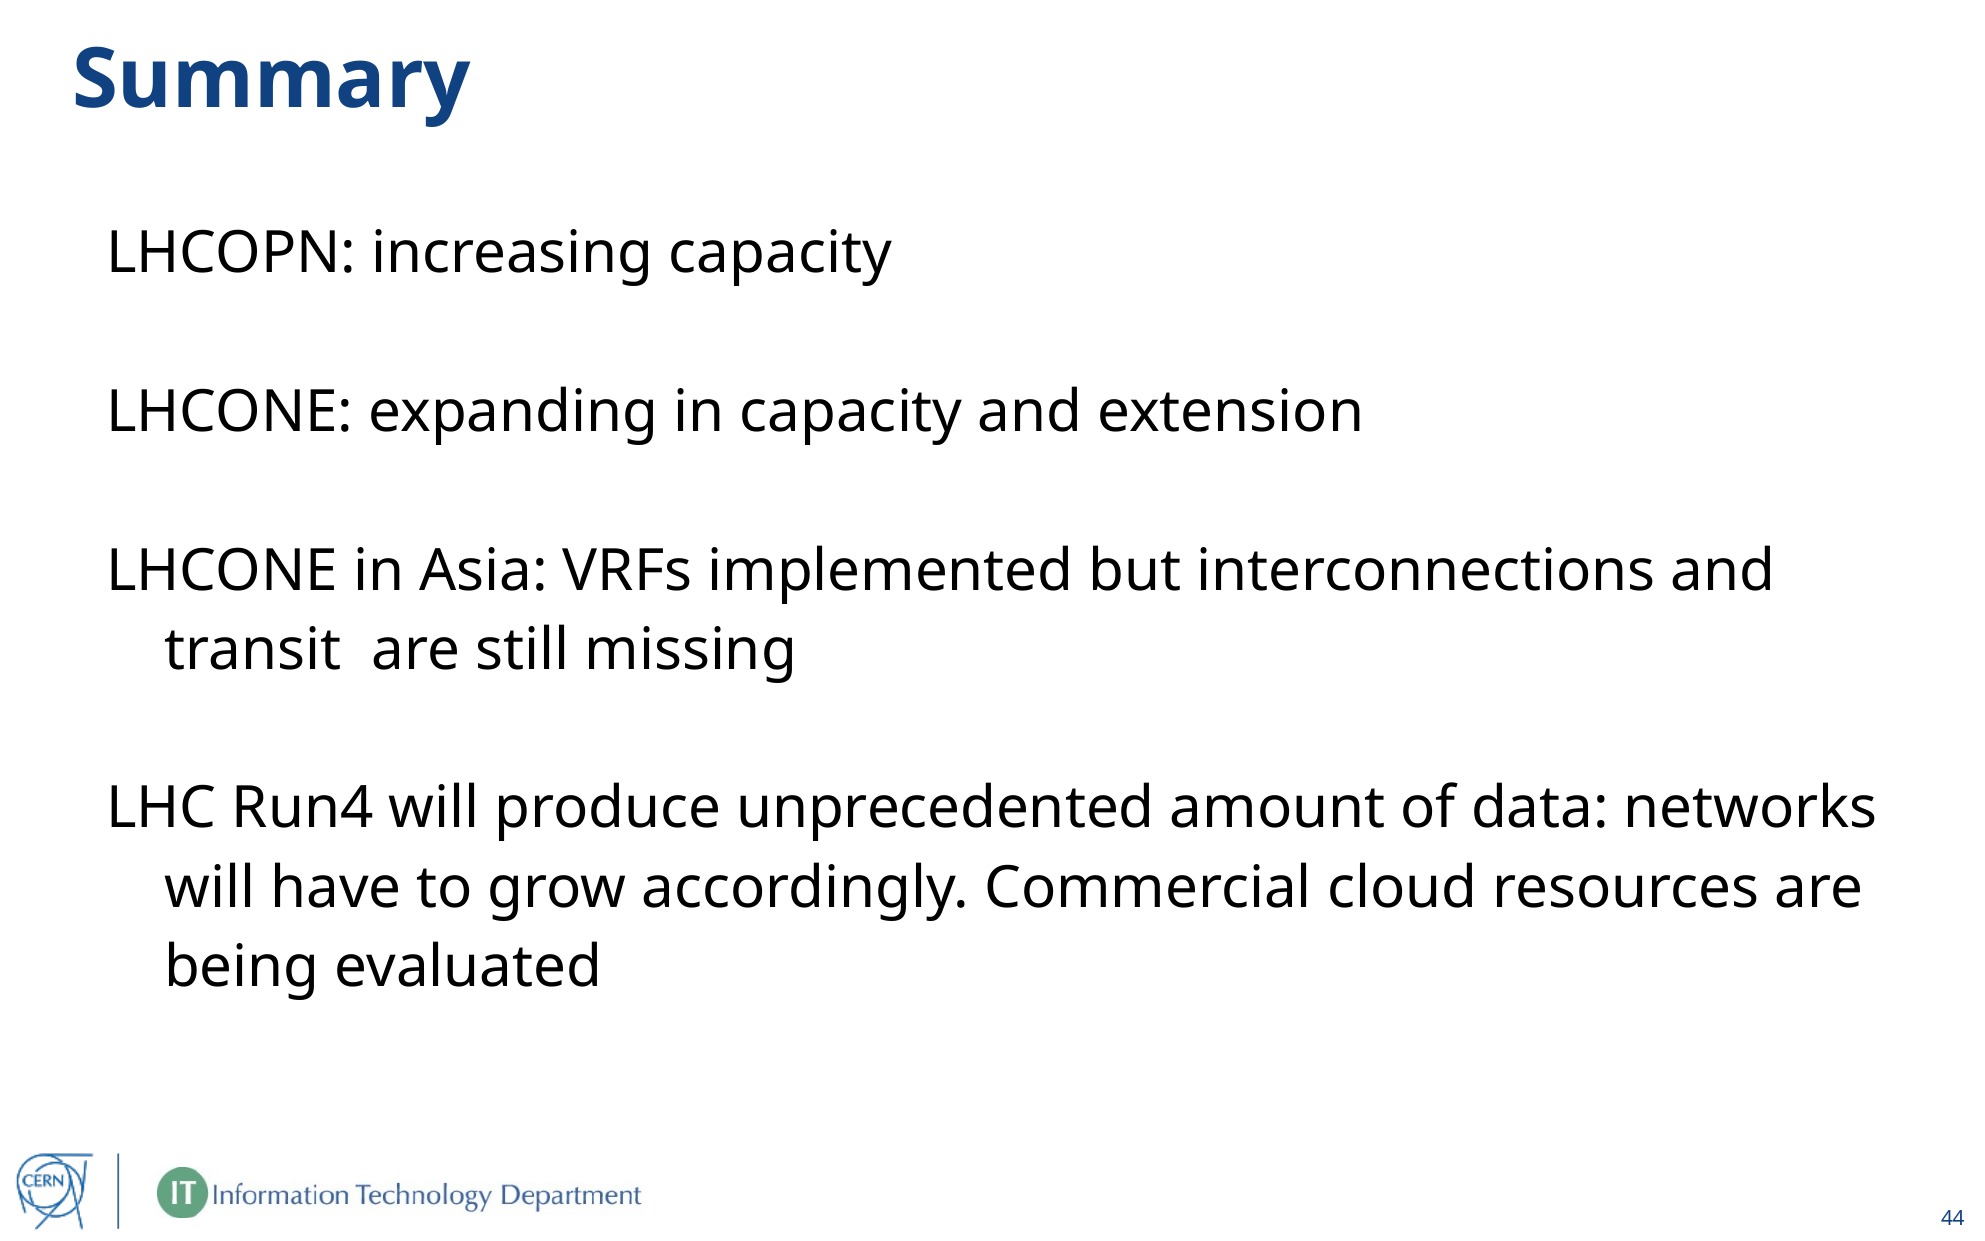

# Summary
LHCOPN: increasing capacity
LHCONE: expanding in capacity and extension
LHCONE in Asia: VRFs implemented but interconnections and transit are still missing
LHC Run4 will produce unprecedented amount of data: networks will have to grow accordingly. Commercial cloud resources are being evaluated